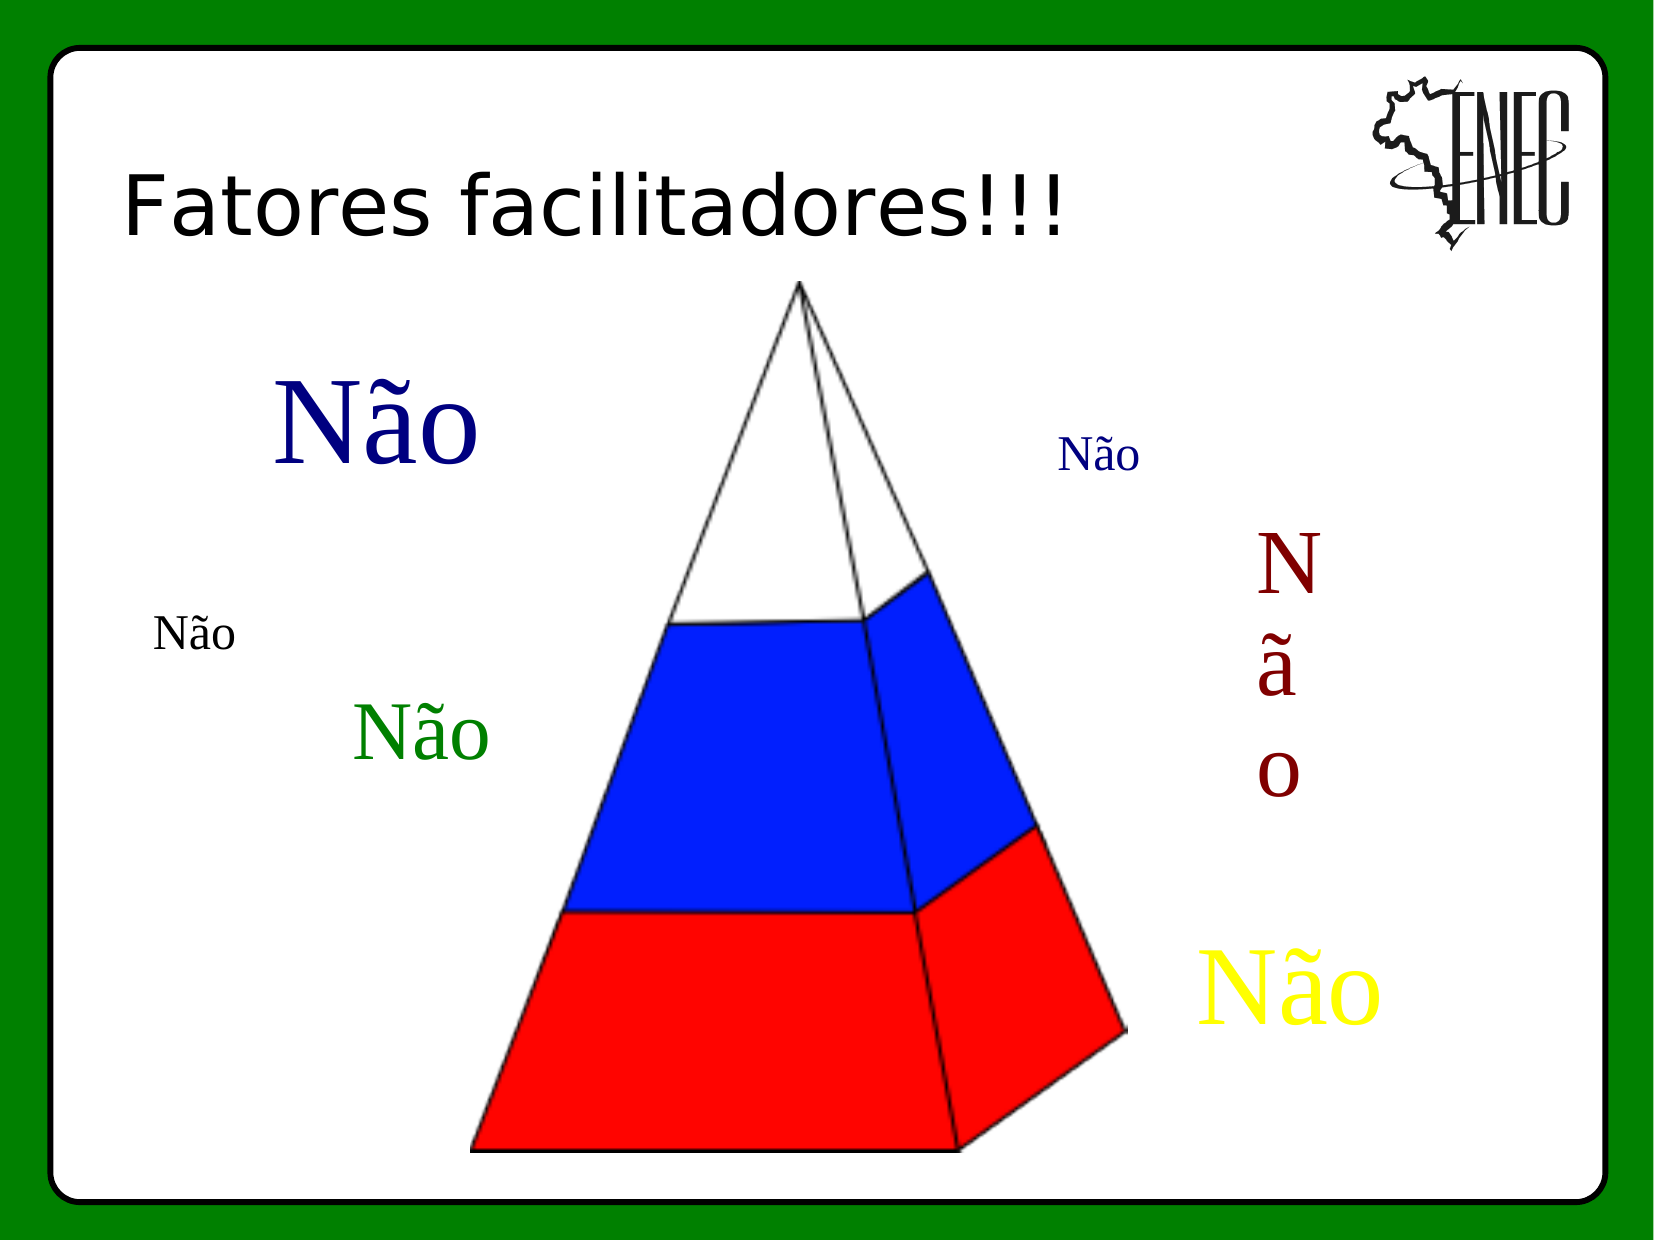

# Fatores facilitadores!!!
Não
Não
Não
Não
Não
Não